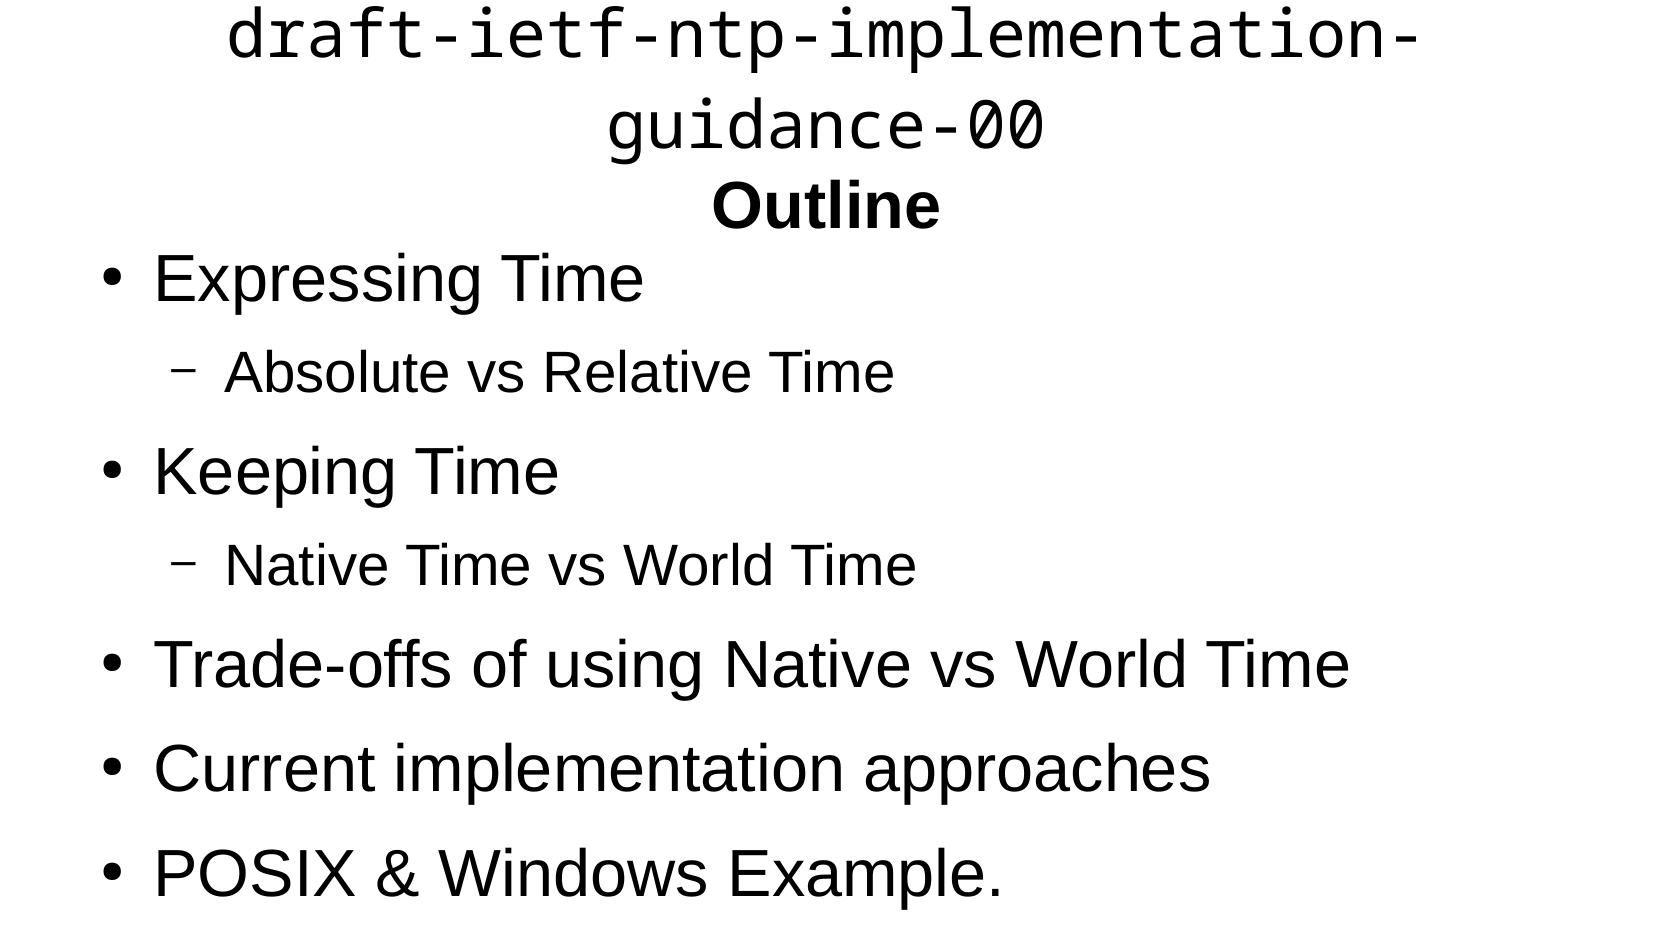

# draft-ietf-ntp-implementation-guidance-00 Outline
Expressing Time
Absolute vs Relative Time
Keeping Time
Native Time vs World Time
Trade-offs of using Native vs World Time
Current implementation approaches
POSIX & Windows Example.